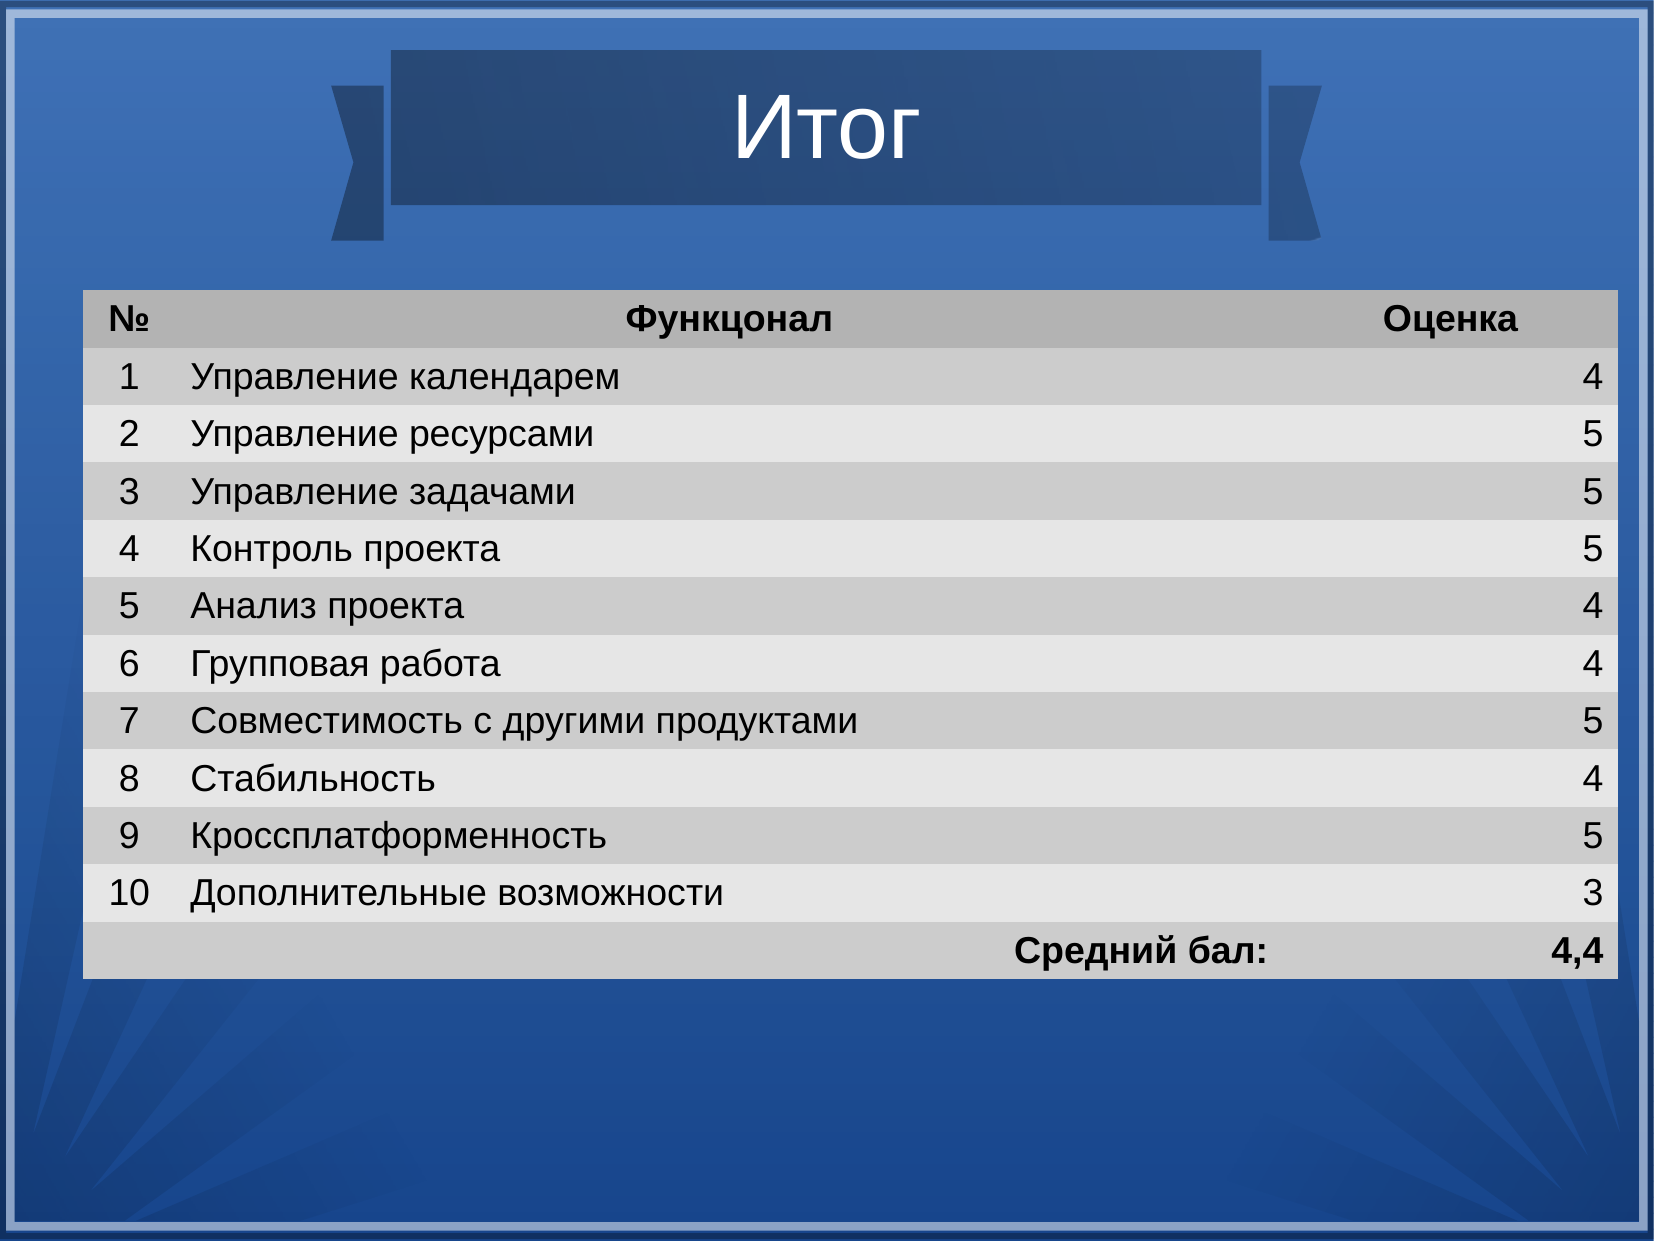

# Итог
| № | Функцонал | Оценка |
| --- | --- | --- |
| 1 | Управление календарем | 4 |
| 2 | Управление ресурсами | 5 |
| 3 | Управление задачами | 5 |
| 4 | Контроль проекта | 5 |
| 5 | Анализ проекта | 4 |
| 6 | Групповая работа | 4 |
| 7 | Совместимость с другими продуктами | 5 |
| 8 | Стабильность | 4 |
| 9 | Кроссплатформенность | 5 |
| 10 | Дополнительные возможности | 3 |
| Средний бал: | | 4,4 |